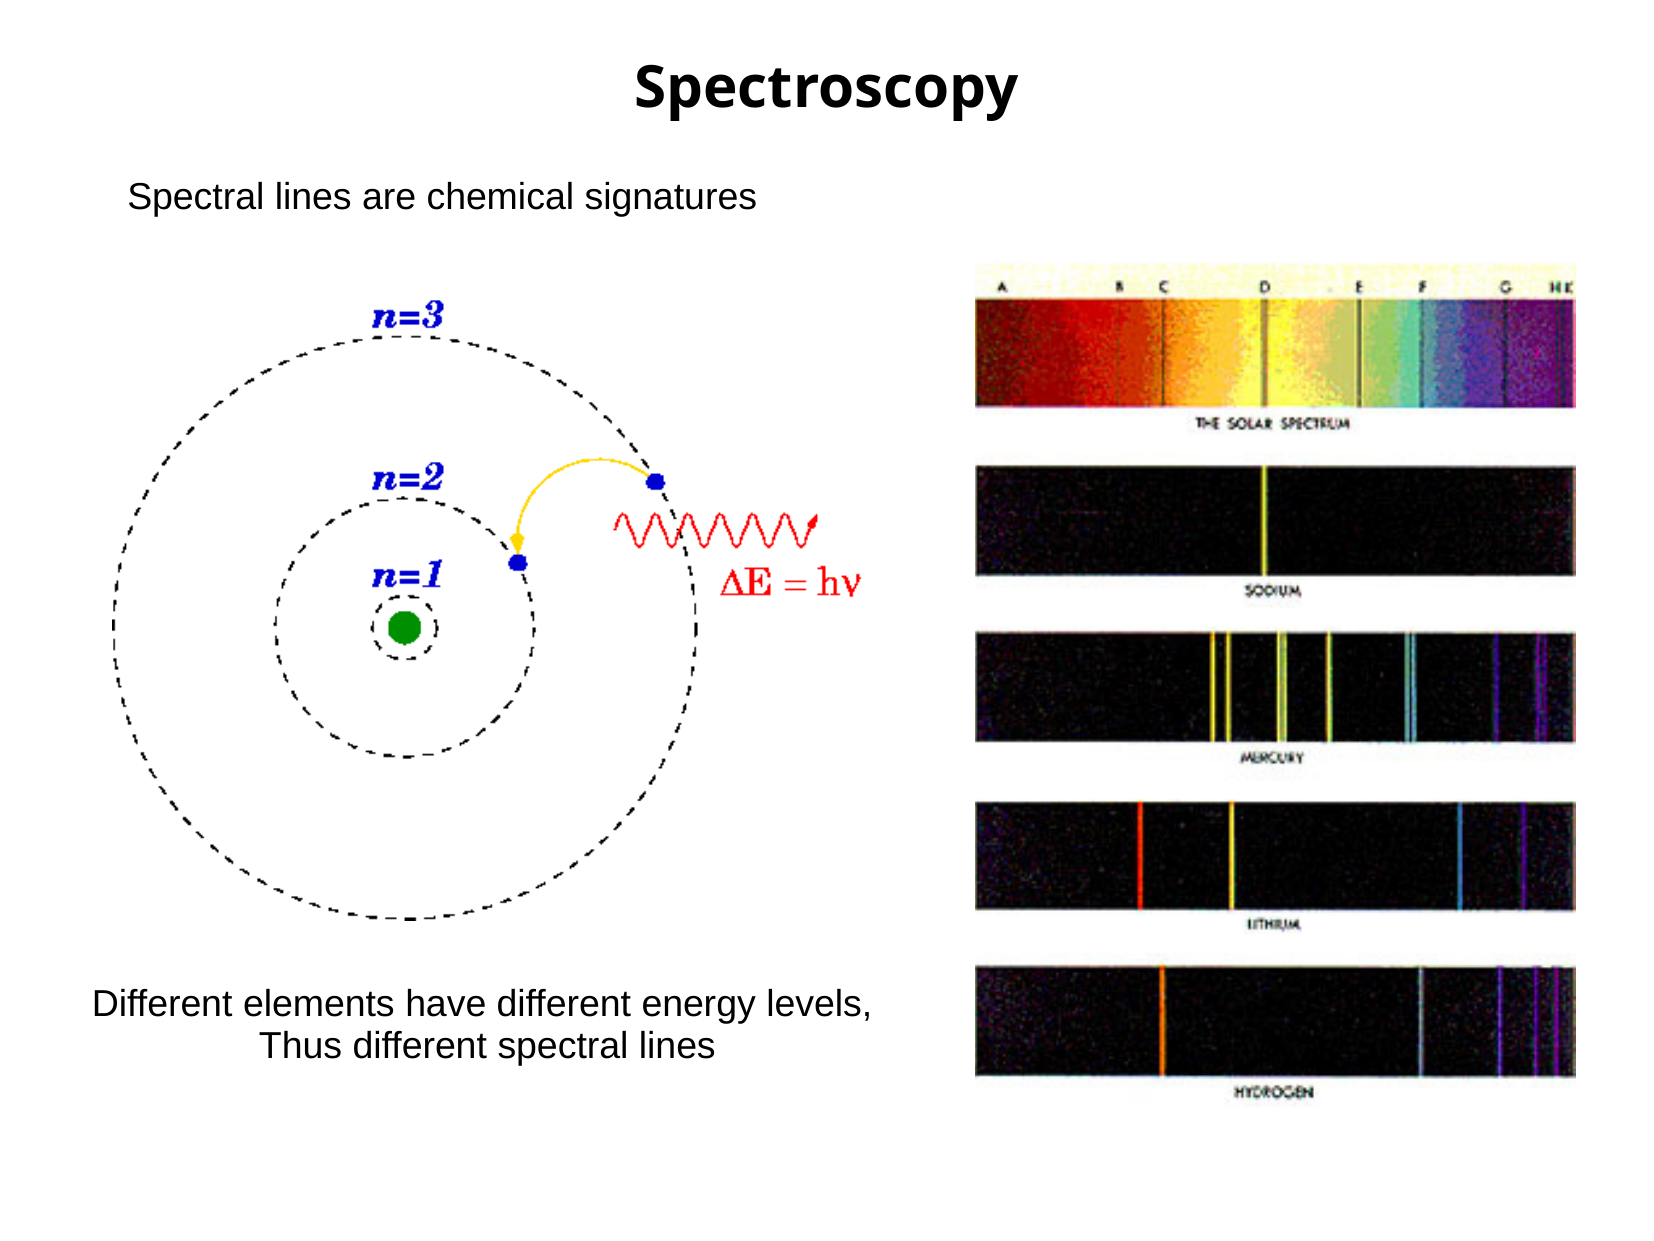

Spectroscopy
Spectral lines are chemical signatures
Different elements have different energy levels,
Thus different spectral lines